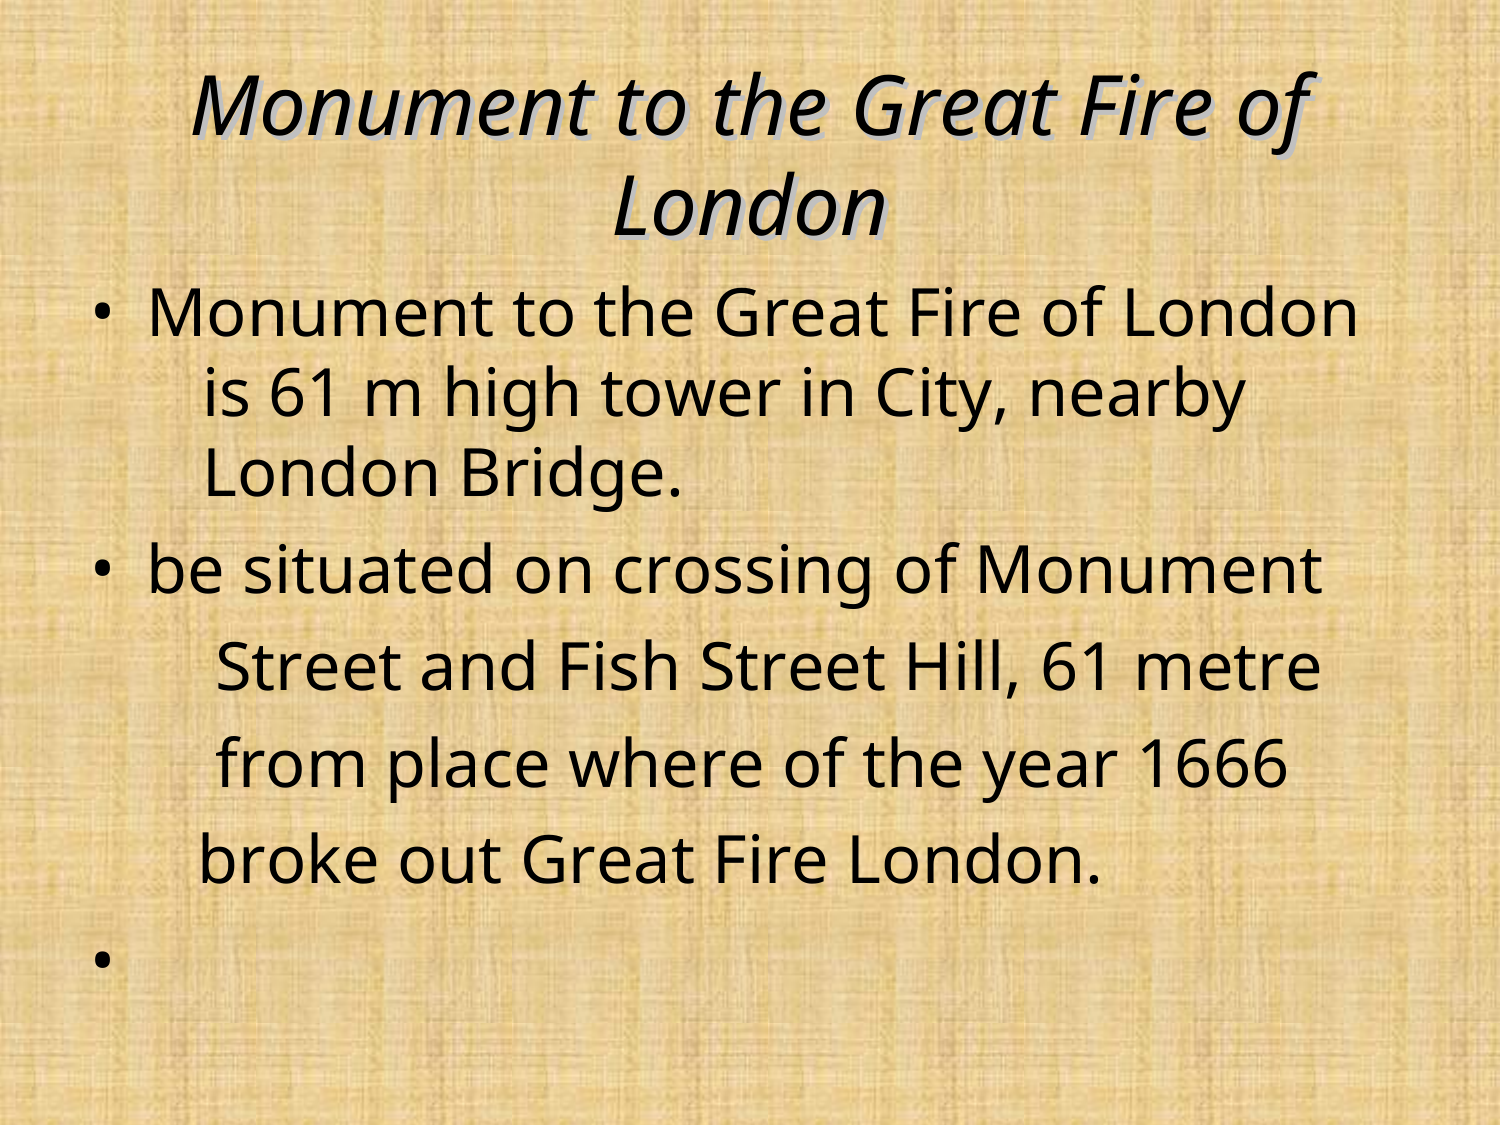

# Monument to the Great Fire of London
Monument to the Great Fire of London is 61 m high tower in City, nearby London Bridge.
be situated on crossing of Monument
 Street and Fish Street Hill, 61 metre
 from place where of the year 1666
 broke out Great Fire London.